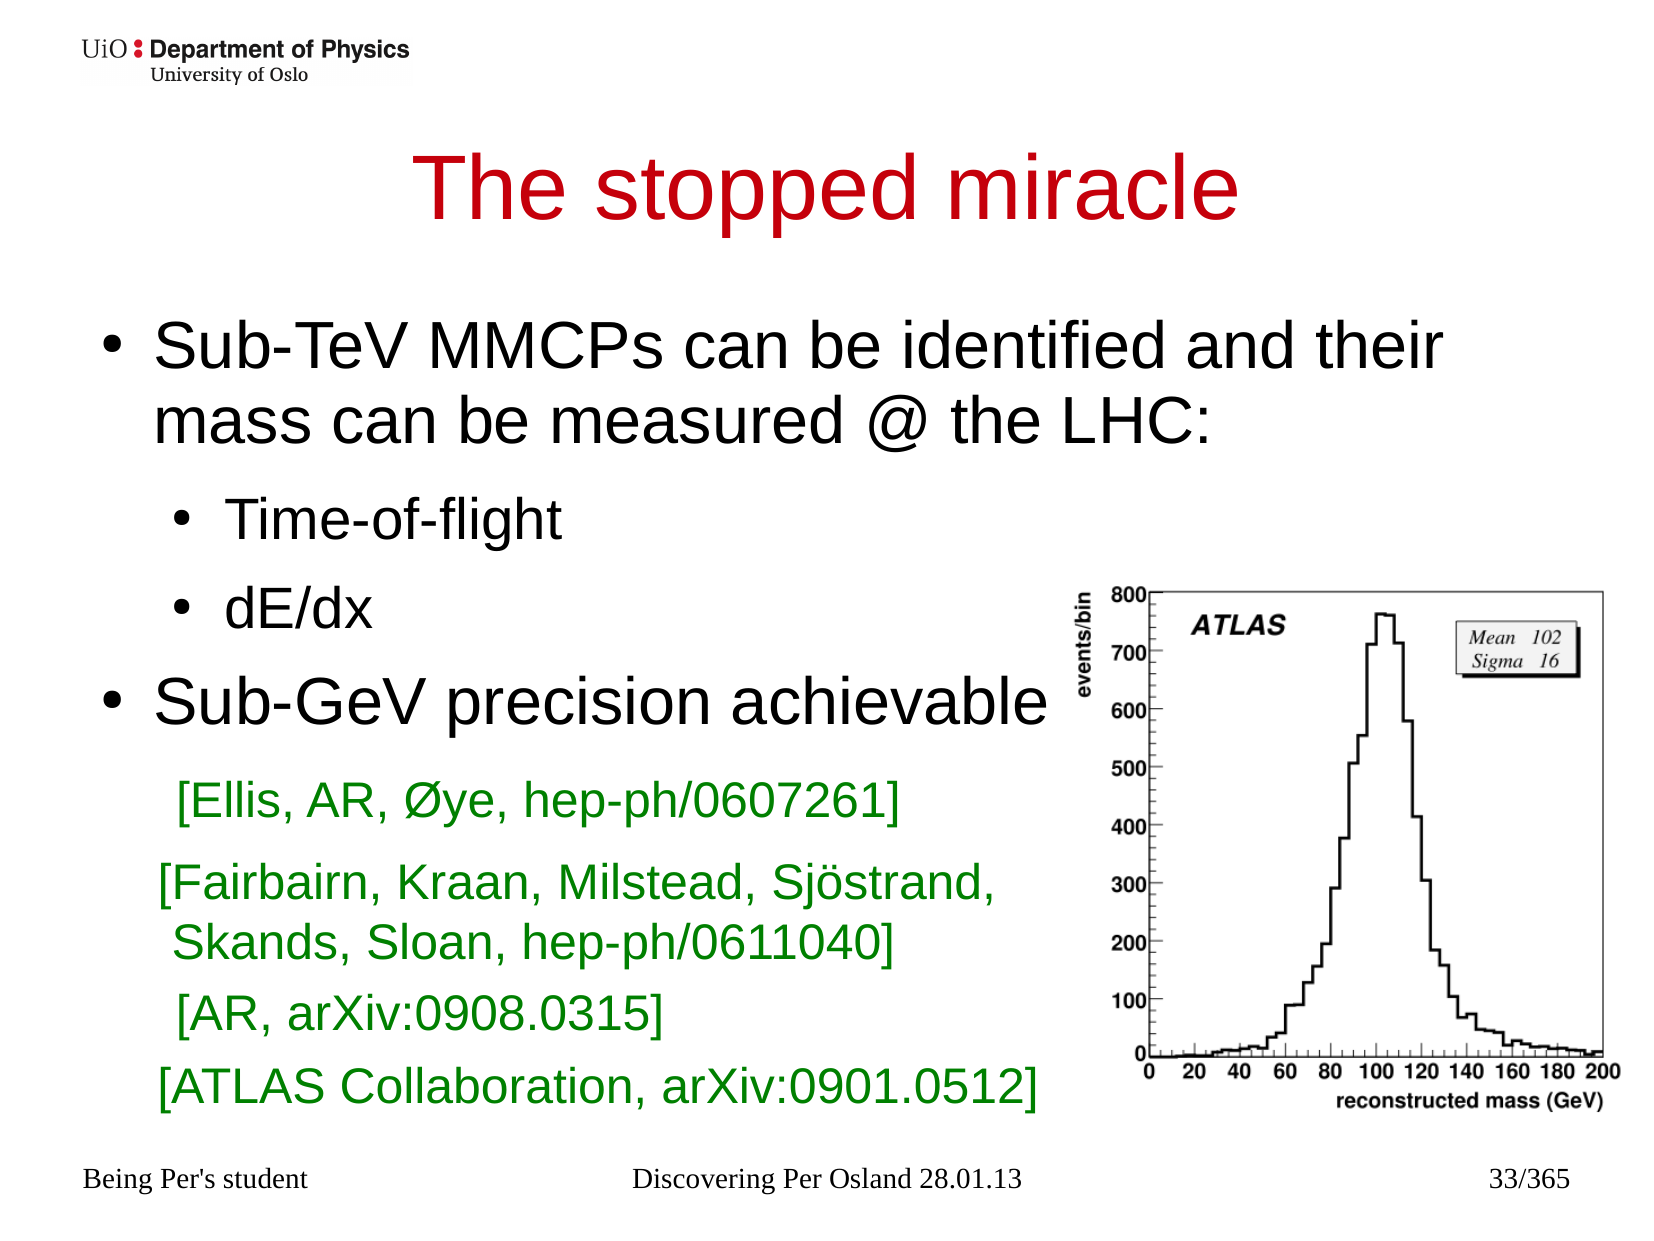

# The stopped miracle
Sub-TeV MMCPs can be identified and their mass can be measured @ the LHC:
Time-of-flight
dE/dx
Sub-GeV precision achievable
[Ellis, AR, Øye, hep-ph/0607261]
[Fairbairn, Kraan, Milstead, Sjöstrand,
 Skands, Sloan, hep-ph/0611040]
[AR, arXiv:0908.0315]
[ATLAS Collaboration, arXiv:0901.0512]
Being Per's student
Discovering Per Osland 28.01.13
33